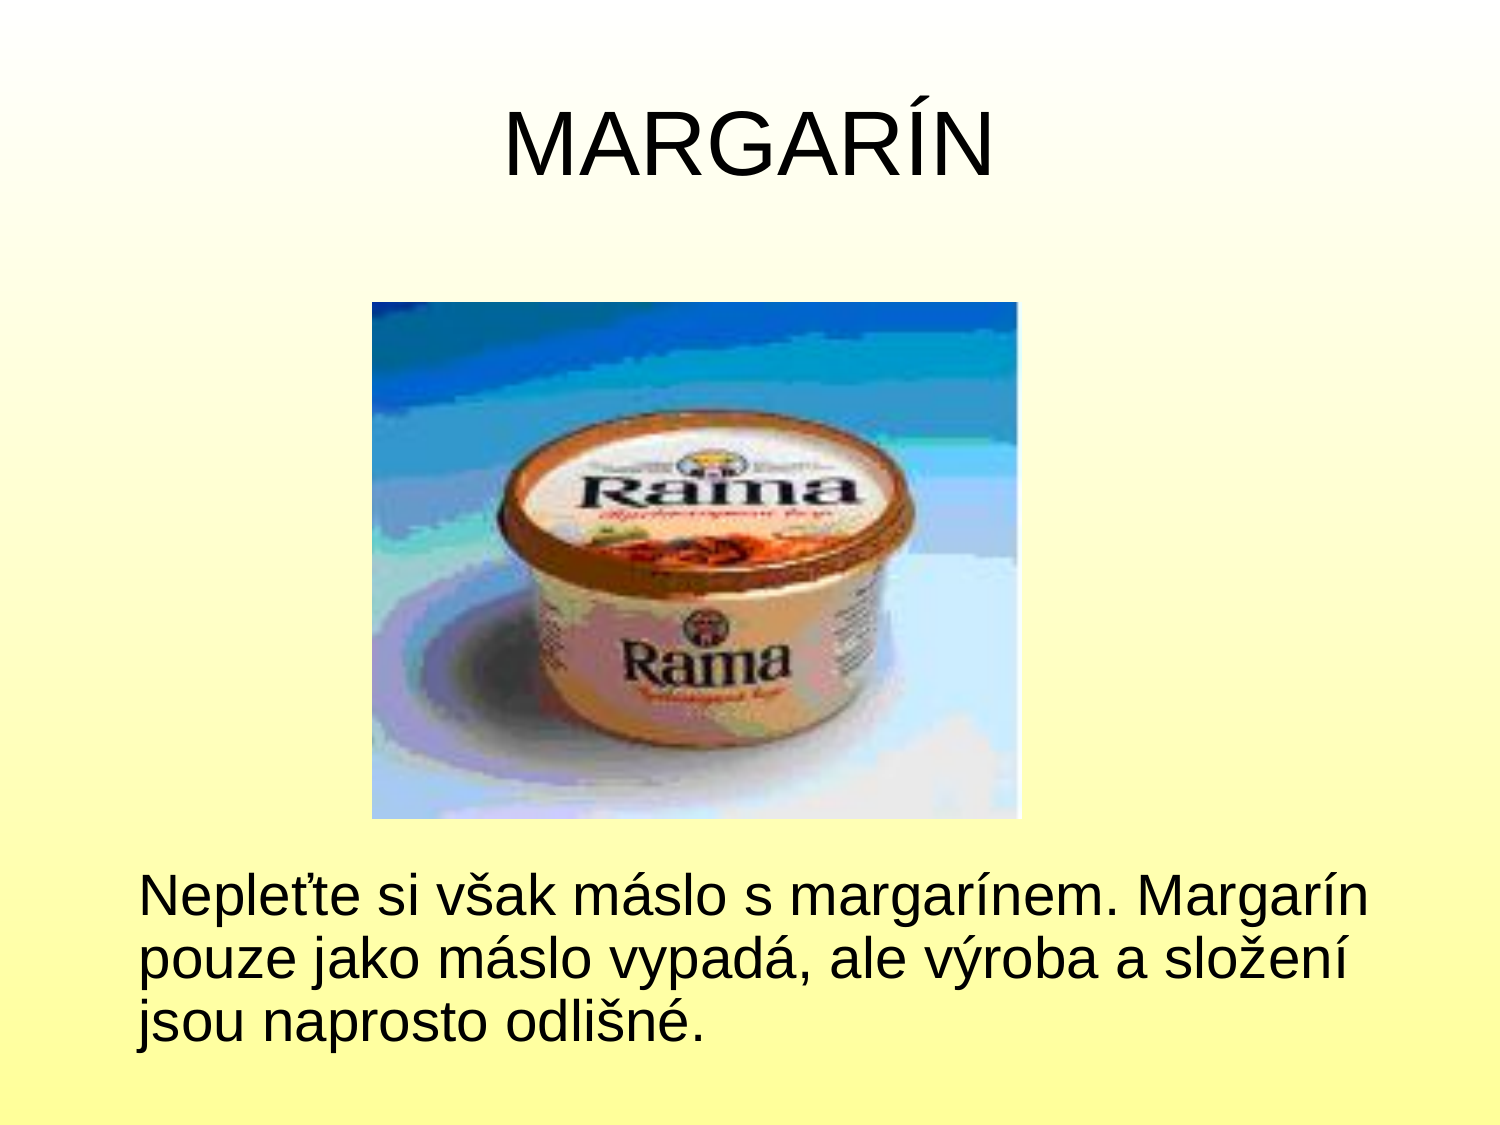

# MARGARÍN
Nepleťte si však máslo s margarínem. Margarín pouze jako máslo vypadá, ale výroba a složení jsou naprosto odlišné.